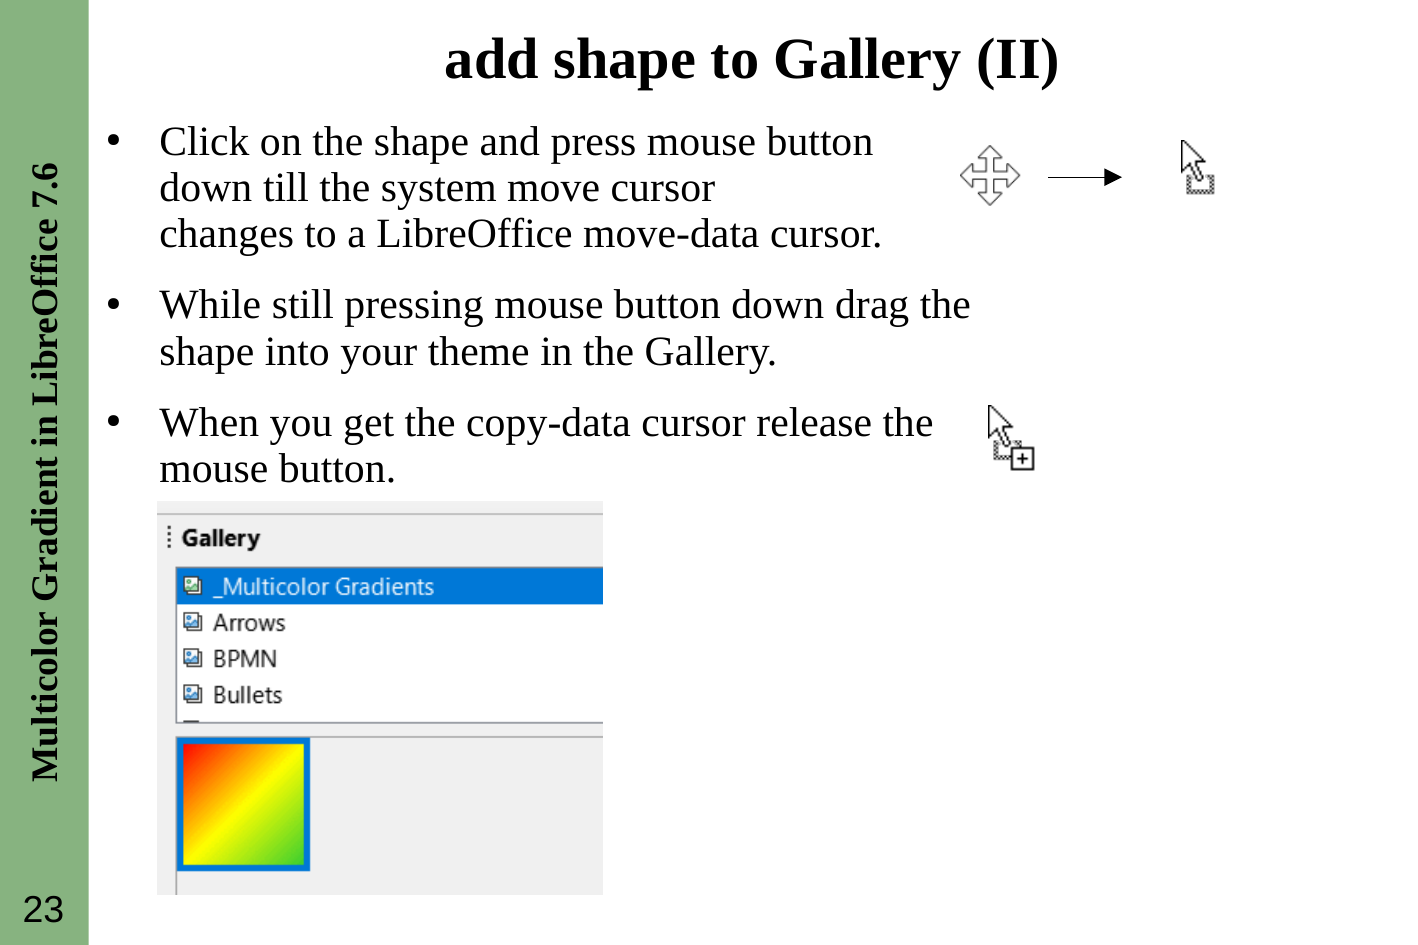

# add shape to Gallery (II)
Click on the shape and press mouse button down till the system move cursor
changes to a LibreOffice move-data cursor.
While still pressing mouse button down drag the shape into your theme in the Gallery.
When you get the copy-data cursor release the mouse button.